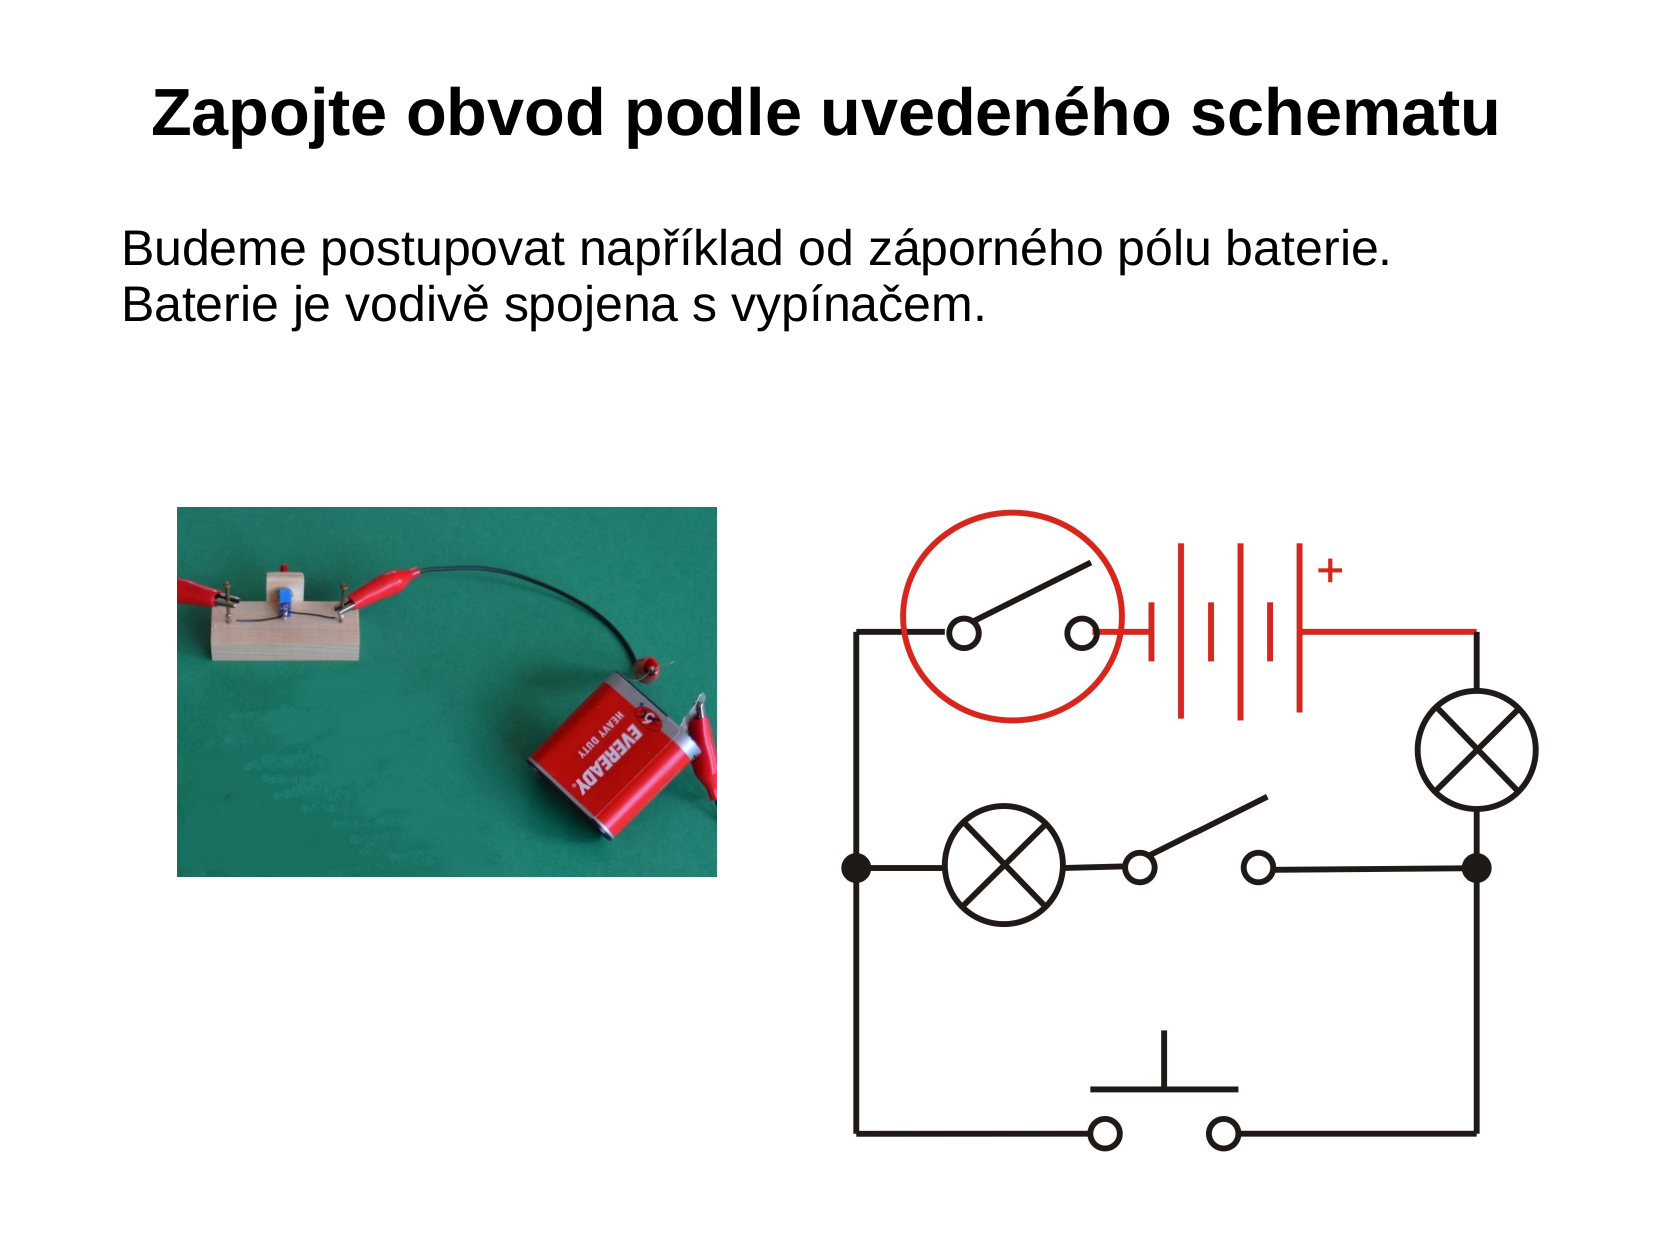

Zapojte obvod podle uvedeného schematu
Budeme postupovat například od záporného pólu baterie.
Baterie je vodivě spojena s vypínačem.
#